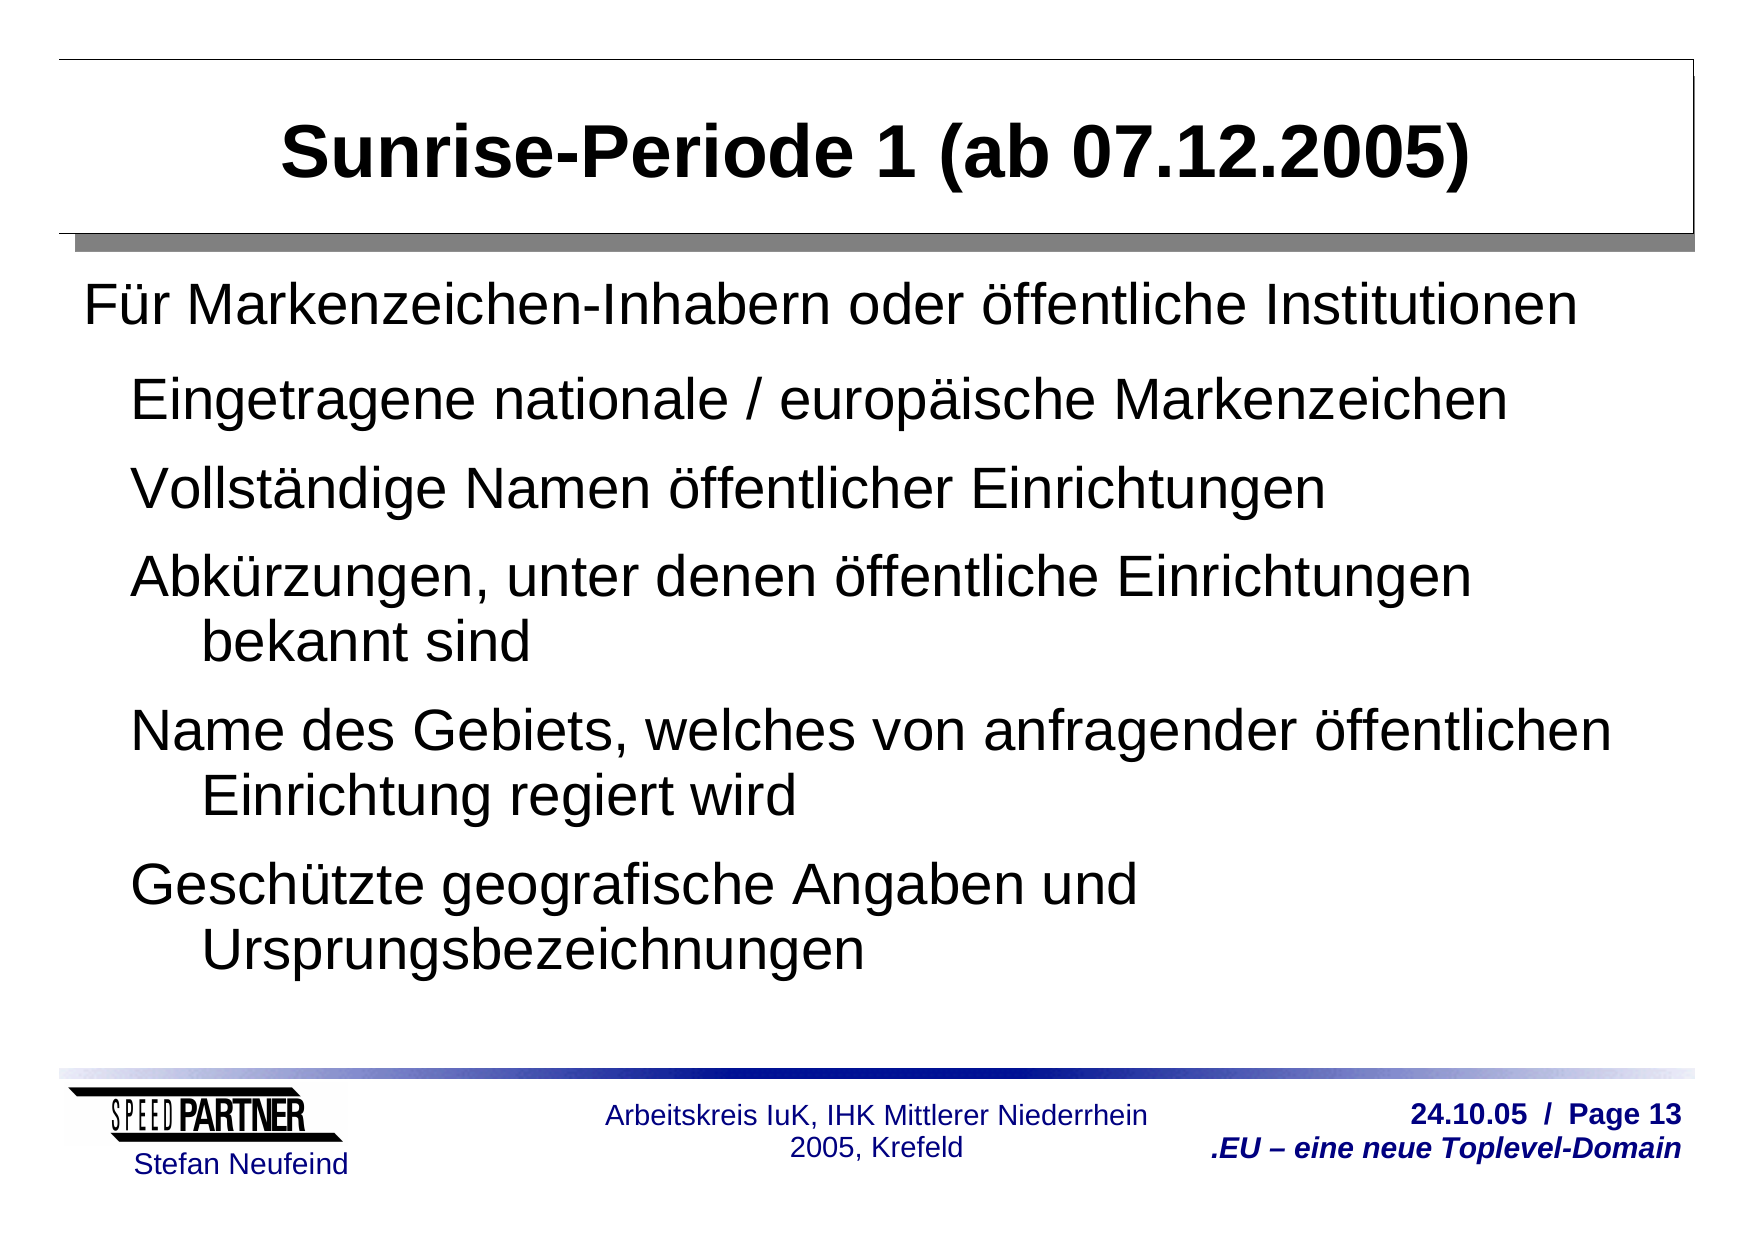

# Sunrise-Periode 1 (ab 07.12.2005)
Für Markenzeichen-Inhabern oder öffentliche Institutionen
Eingetragene nationale / europäische Markenzeichen
Vollständige Namen öffentlicher Einrichtungen
Abkürzungen, unter denen öffentliche Einrichtungen bekannt sind
Name des Gebiets, welches von anfragender öffentlichen Einrichtung regiert wird
Geschützte geografische Angaben und Ursprungsbezeichnungen